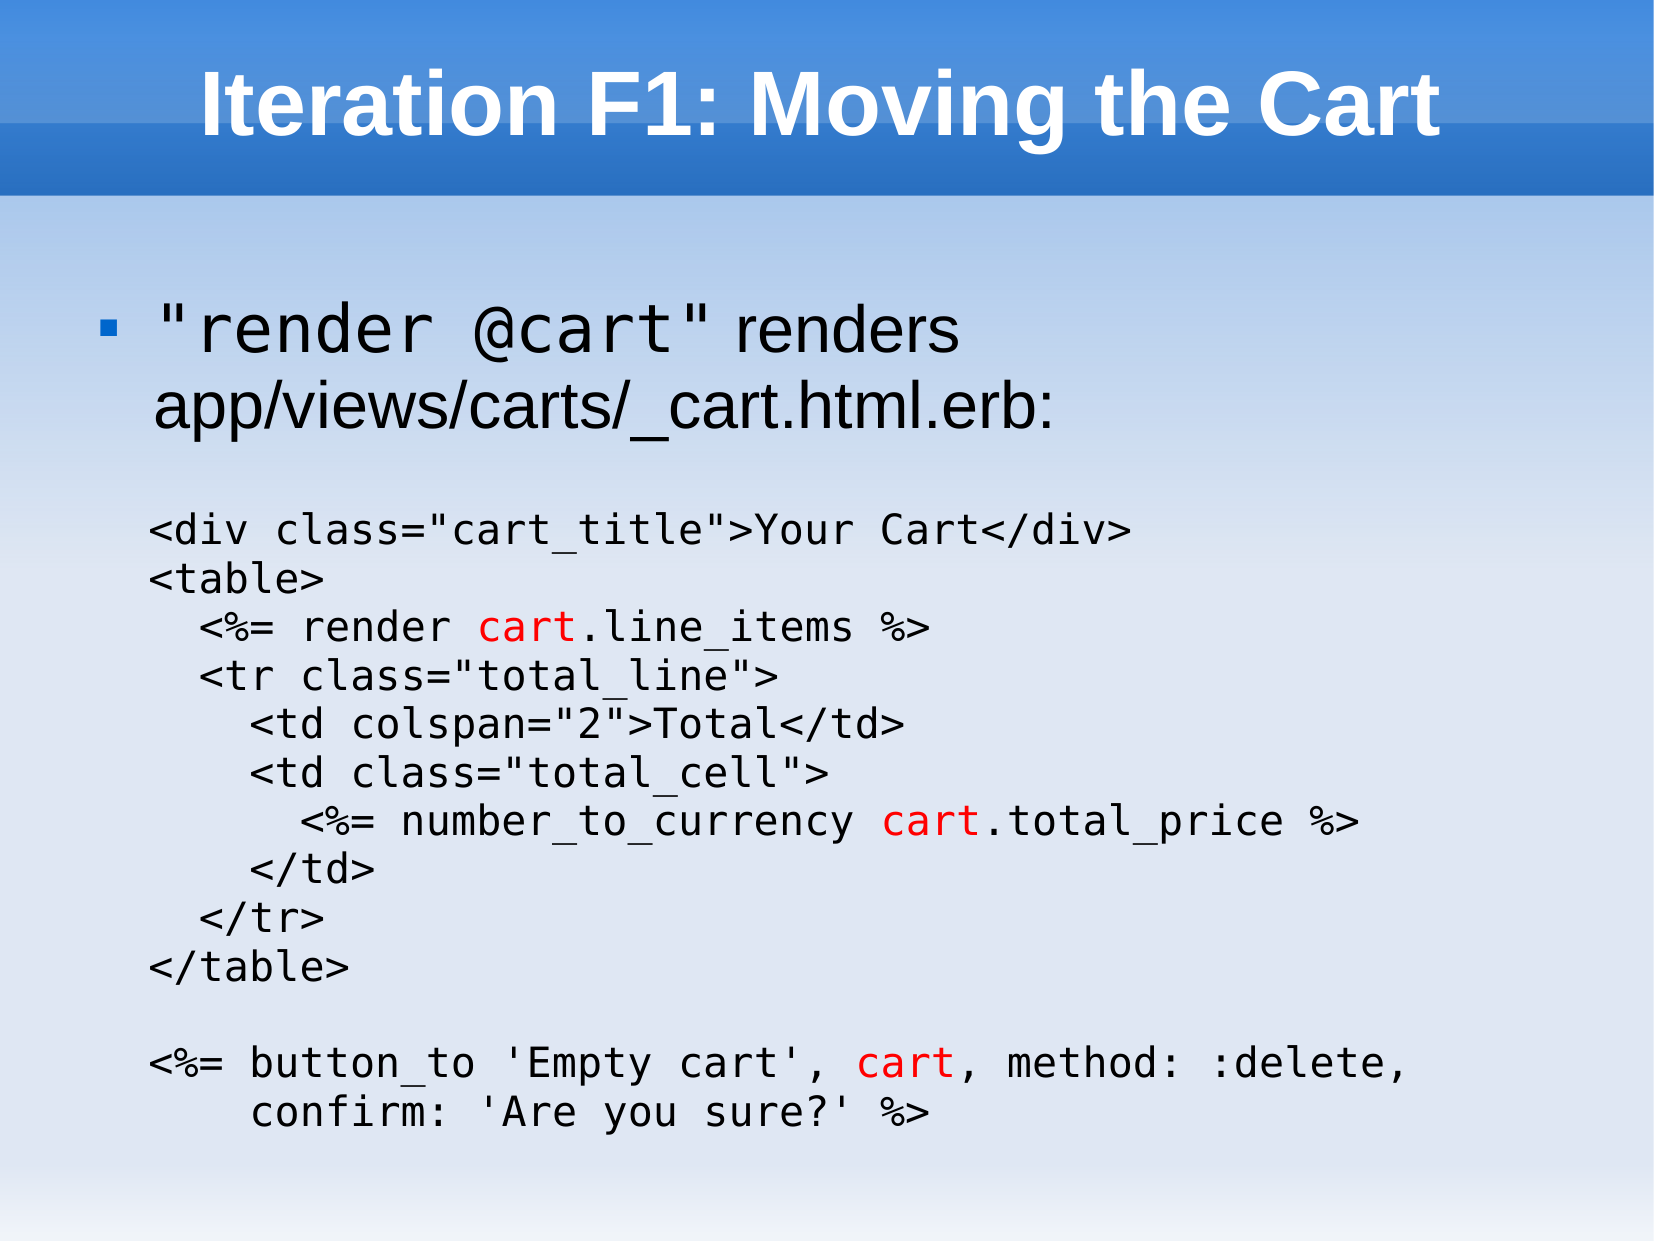

# Iteration F1: Moving the Cart
"render @cart" renders app/views/carts/_cart.html.erb:
<div class="cart_title">Your Cart</div>
<table>
 <%= render cart.line_items %>
 <tr class="total_line">
 <td colspan="2">Total</td>
 <td class="total_cell">
 <%= number_to_currency cart.total_price %>
 </td>
 </tr>
</table>
<%= button_to 'Empty cart', cart, method: :delete,
 confirm: 'Are you sure?' %>